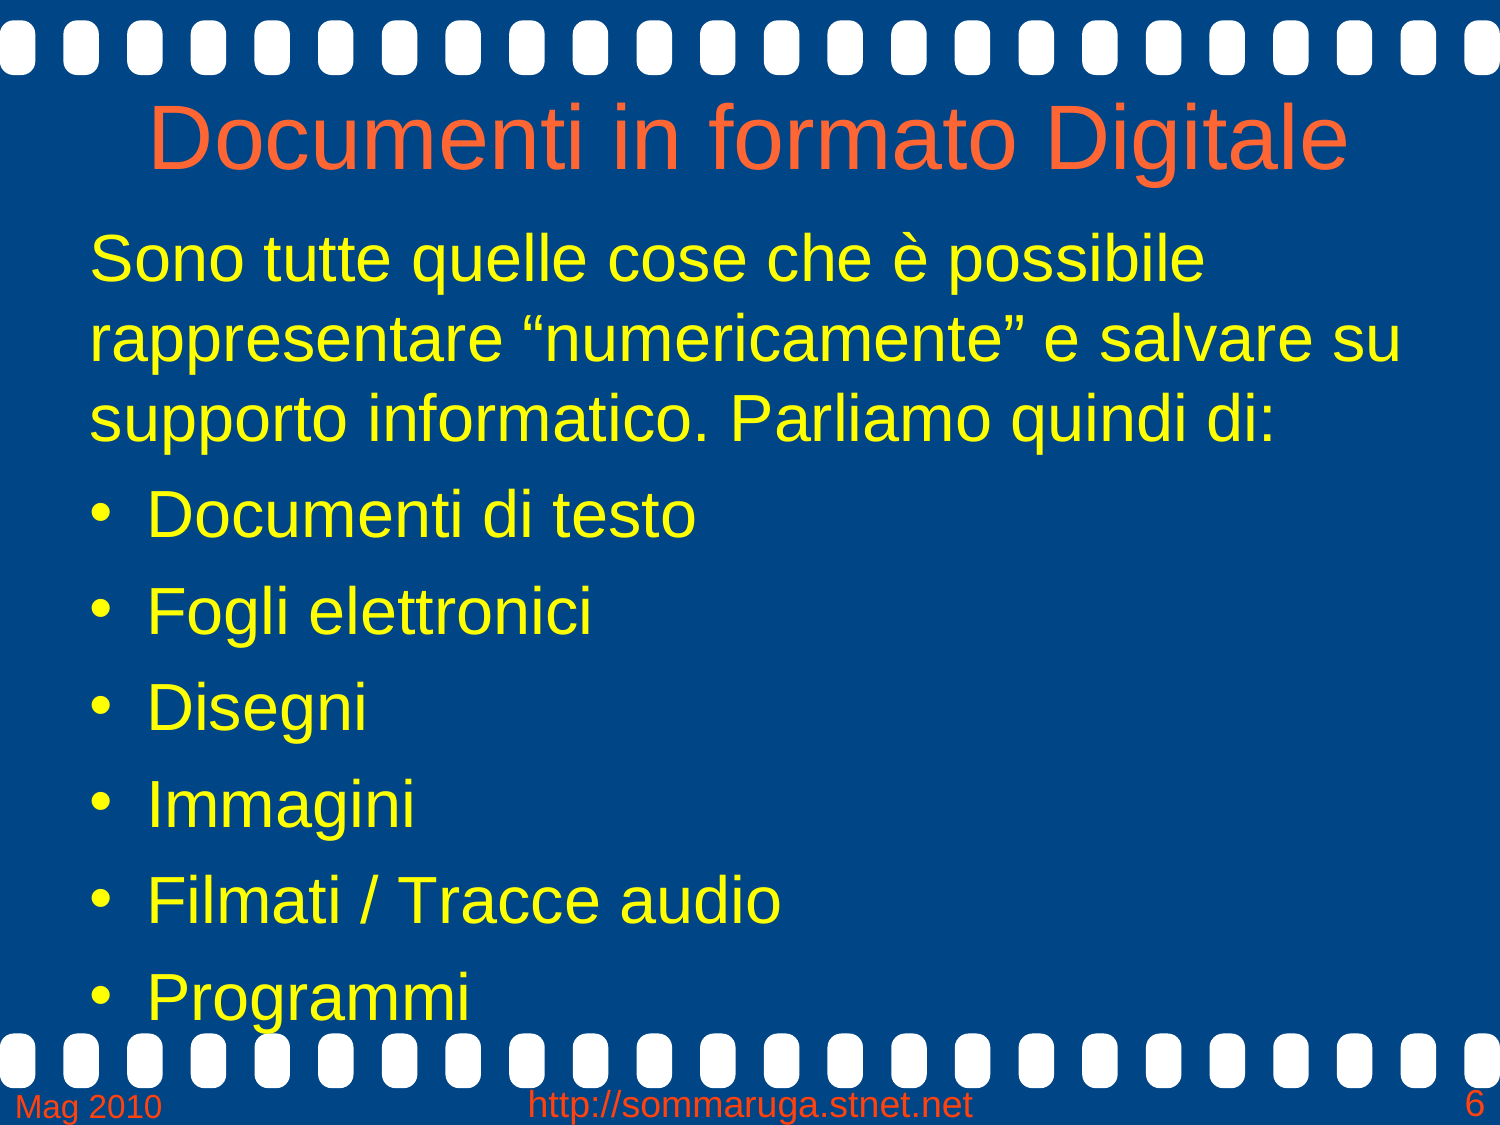

# Documenti in formato Digitale
Sono tutte quelle cose che è possibile rappresentare “numericamente” e salvare su supporto informatico. Parliamo quindi di:
Documenti di testo
Fogli elettronici
Disegni
Immagini
Filmati / Tracce audio
Programmi